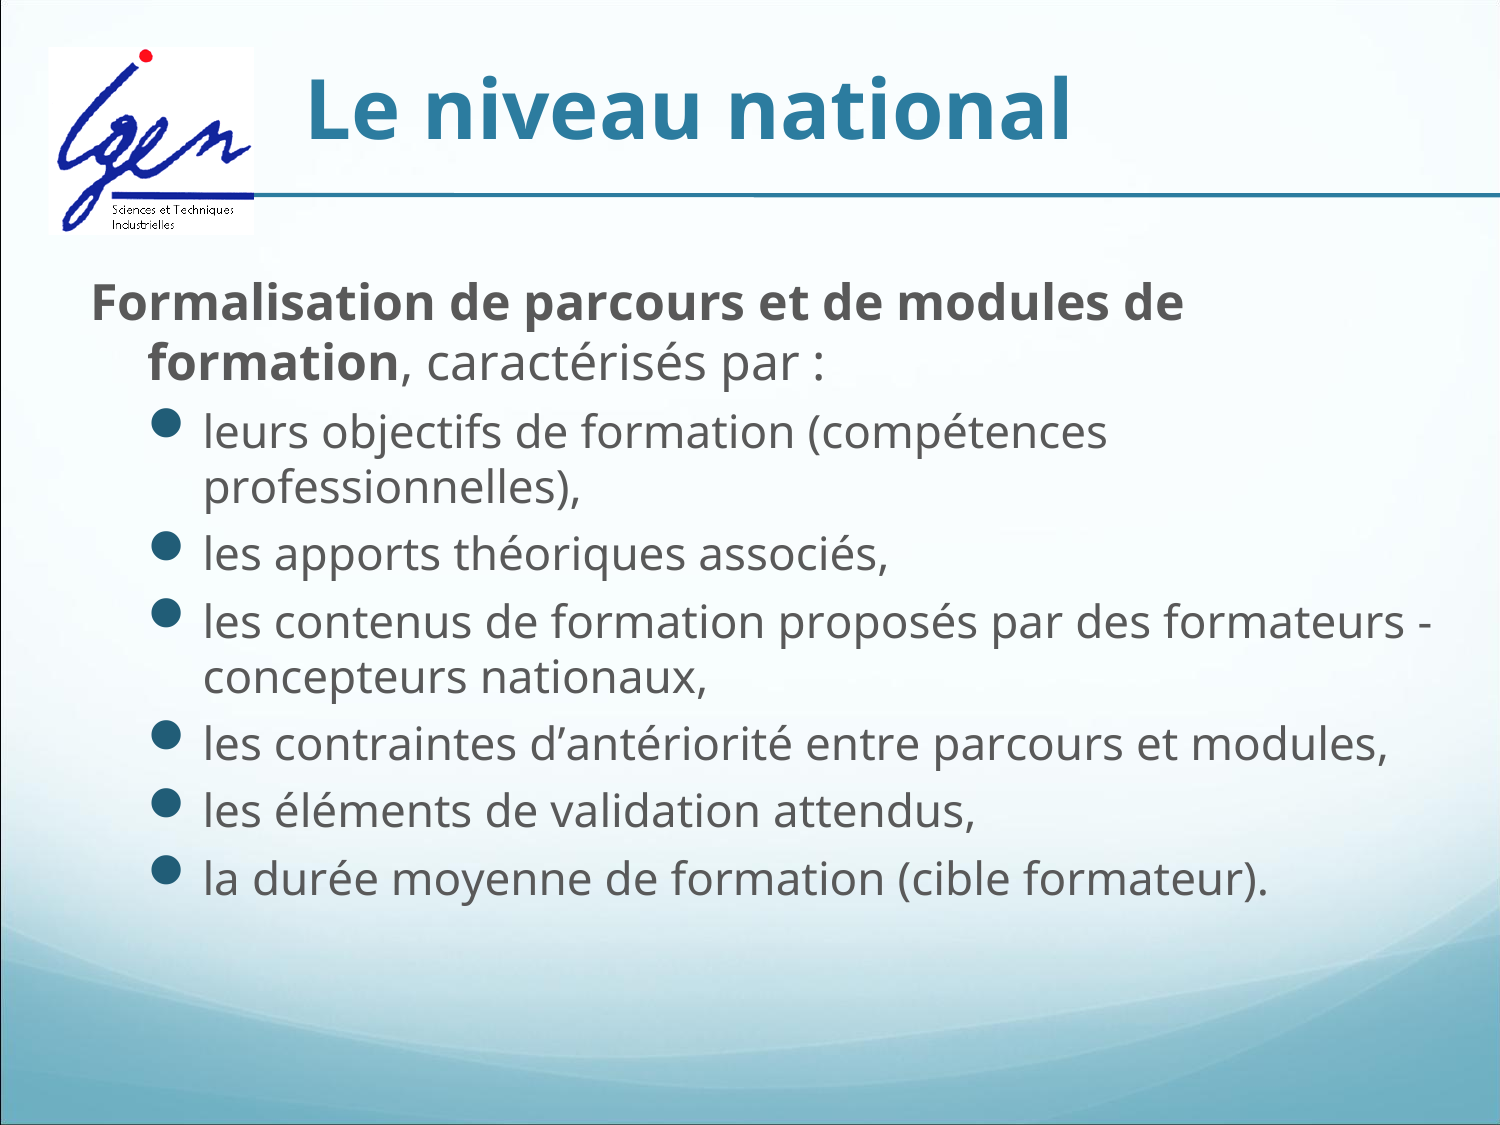

# Le niveau national
Formalisation de parcours et de modules de formation, caractérisés par :
leurs objectifs de formation (compétences professionnelles),
les apports théoriques associés,
les contenus de formation proposés par des formateurs - concepteurs nationaux,
les contraintes d’antériorité entre parcours et modules,
les éléments de validation attendus,
la durée moyenne de formation (cible formateur).